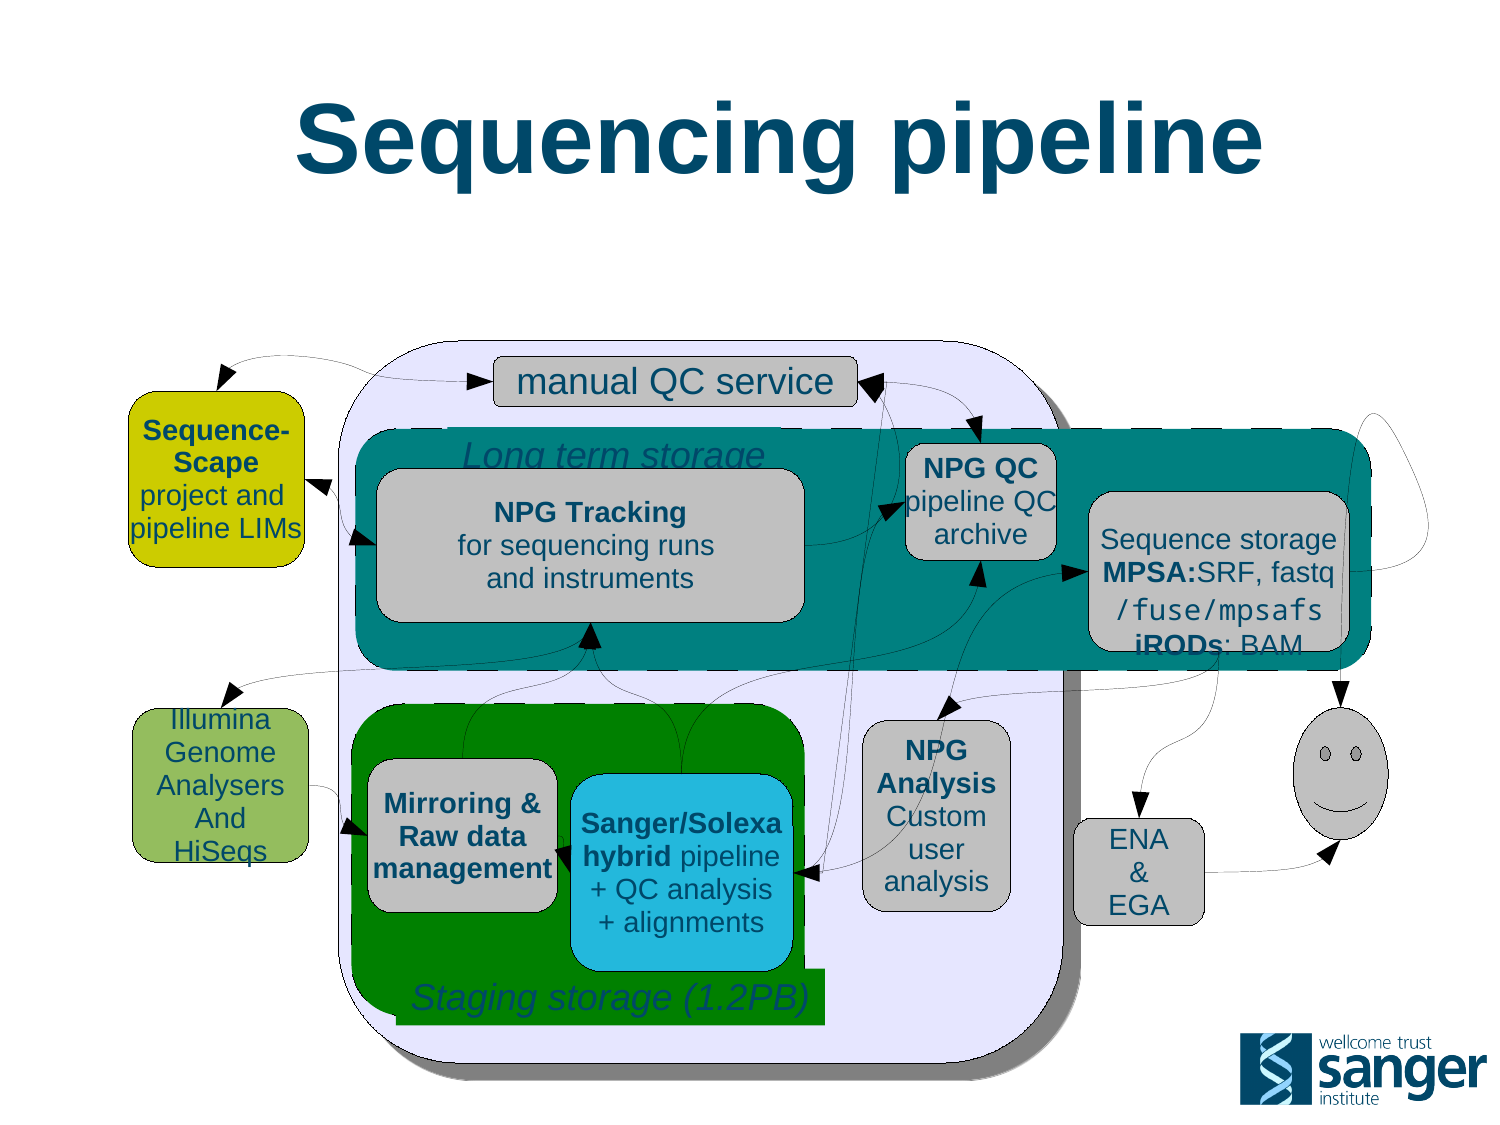

# Sequencing pipeline
manual QC service
Sequence-
Scape
project and
pipeline LIMs
Long term storage
NPG QC
pipeline QC
archive
NPG Tracking
for sequencing runs
and instruments
Sequence storage
MPSA:SRF, fastq
/fuse/mpsafs
iRODs: BAM
Staging storage (1.2PB)
Illumina
Genome
Analysers
And
HiSeqs
NPG
Analysis
Custom
user
analysis
Mirroring &
Raw data
management
Sanger/Solexa
hybrid pipeline
+ QC analysis
+ alignments
ENA
&
EGA